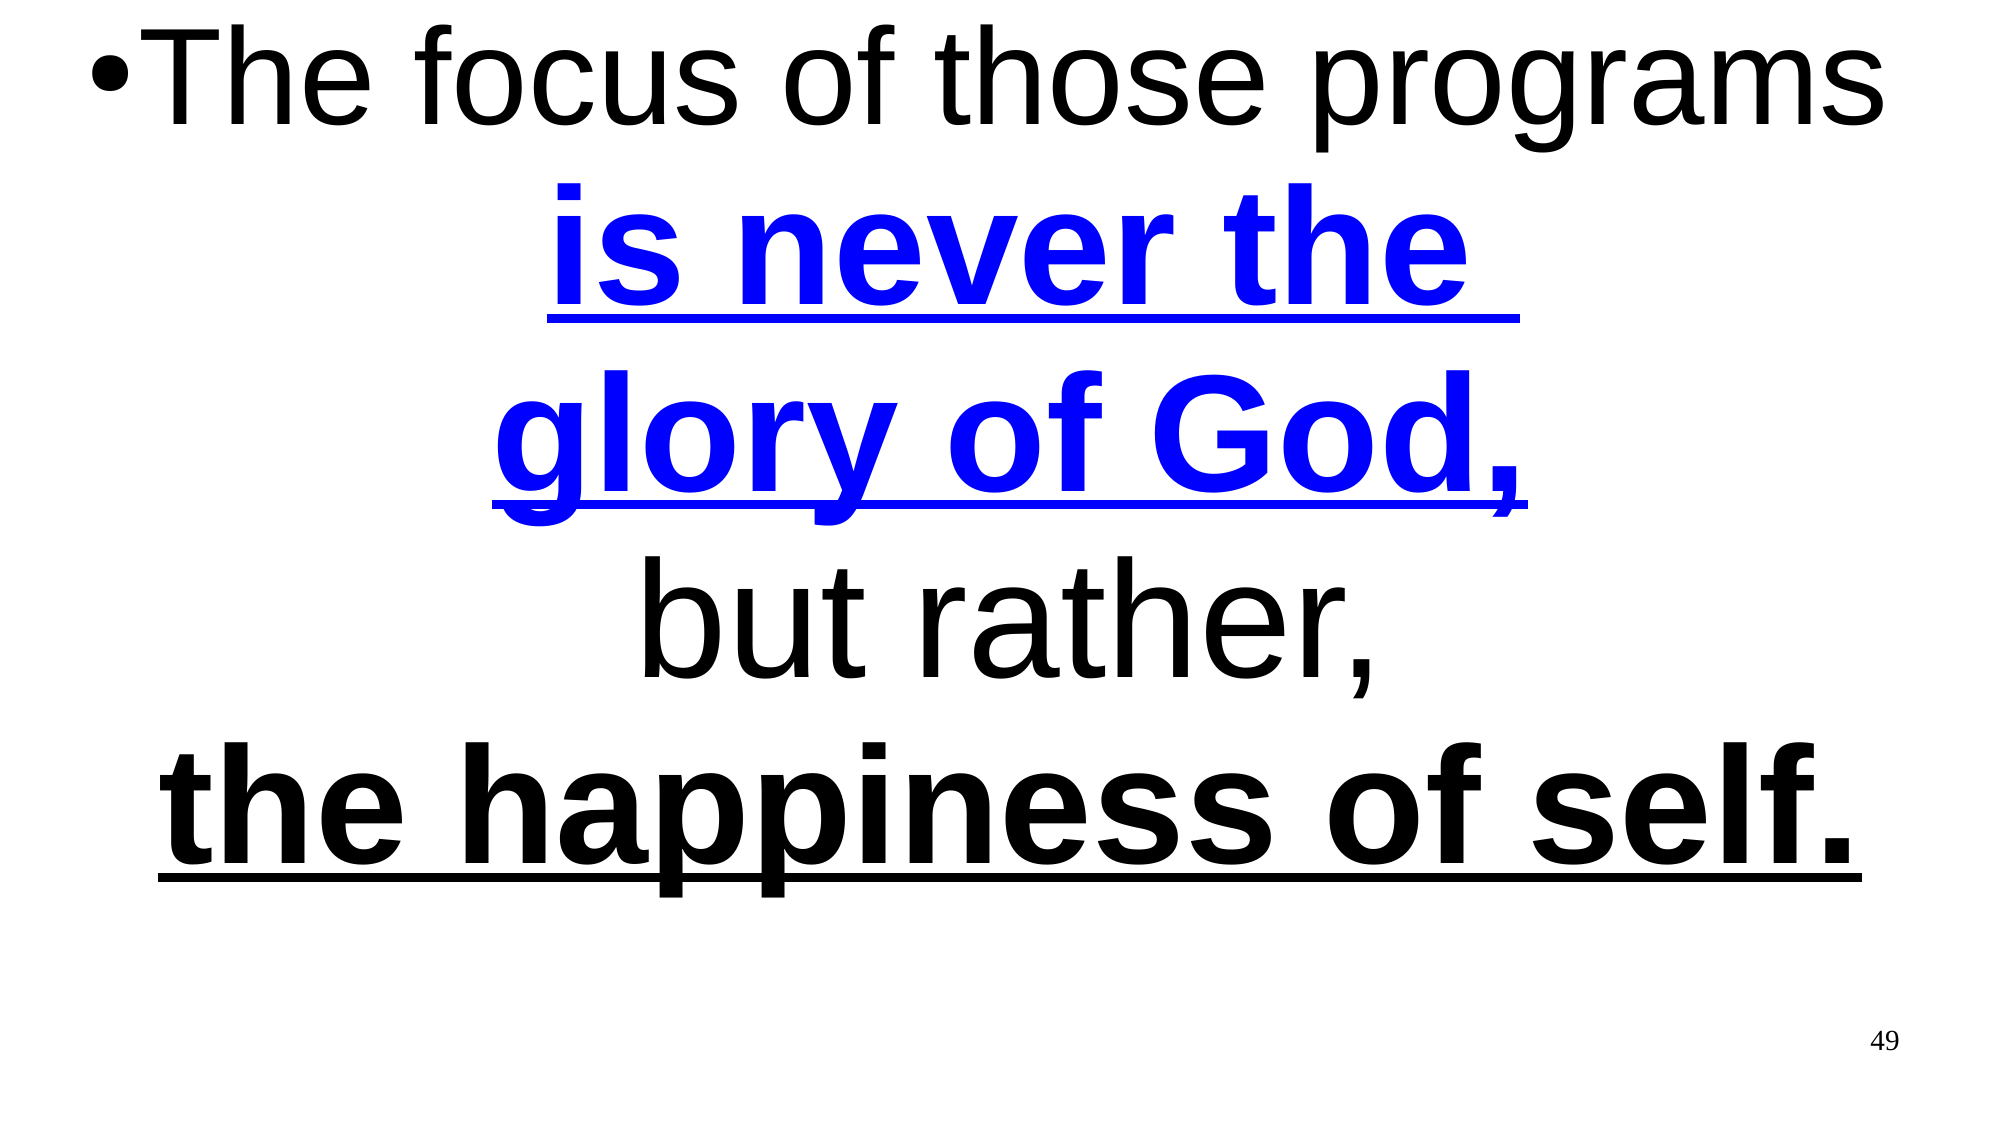

# The focus of those programs is never the glory of God, but rather, the happiness of self.
49